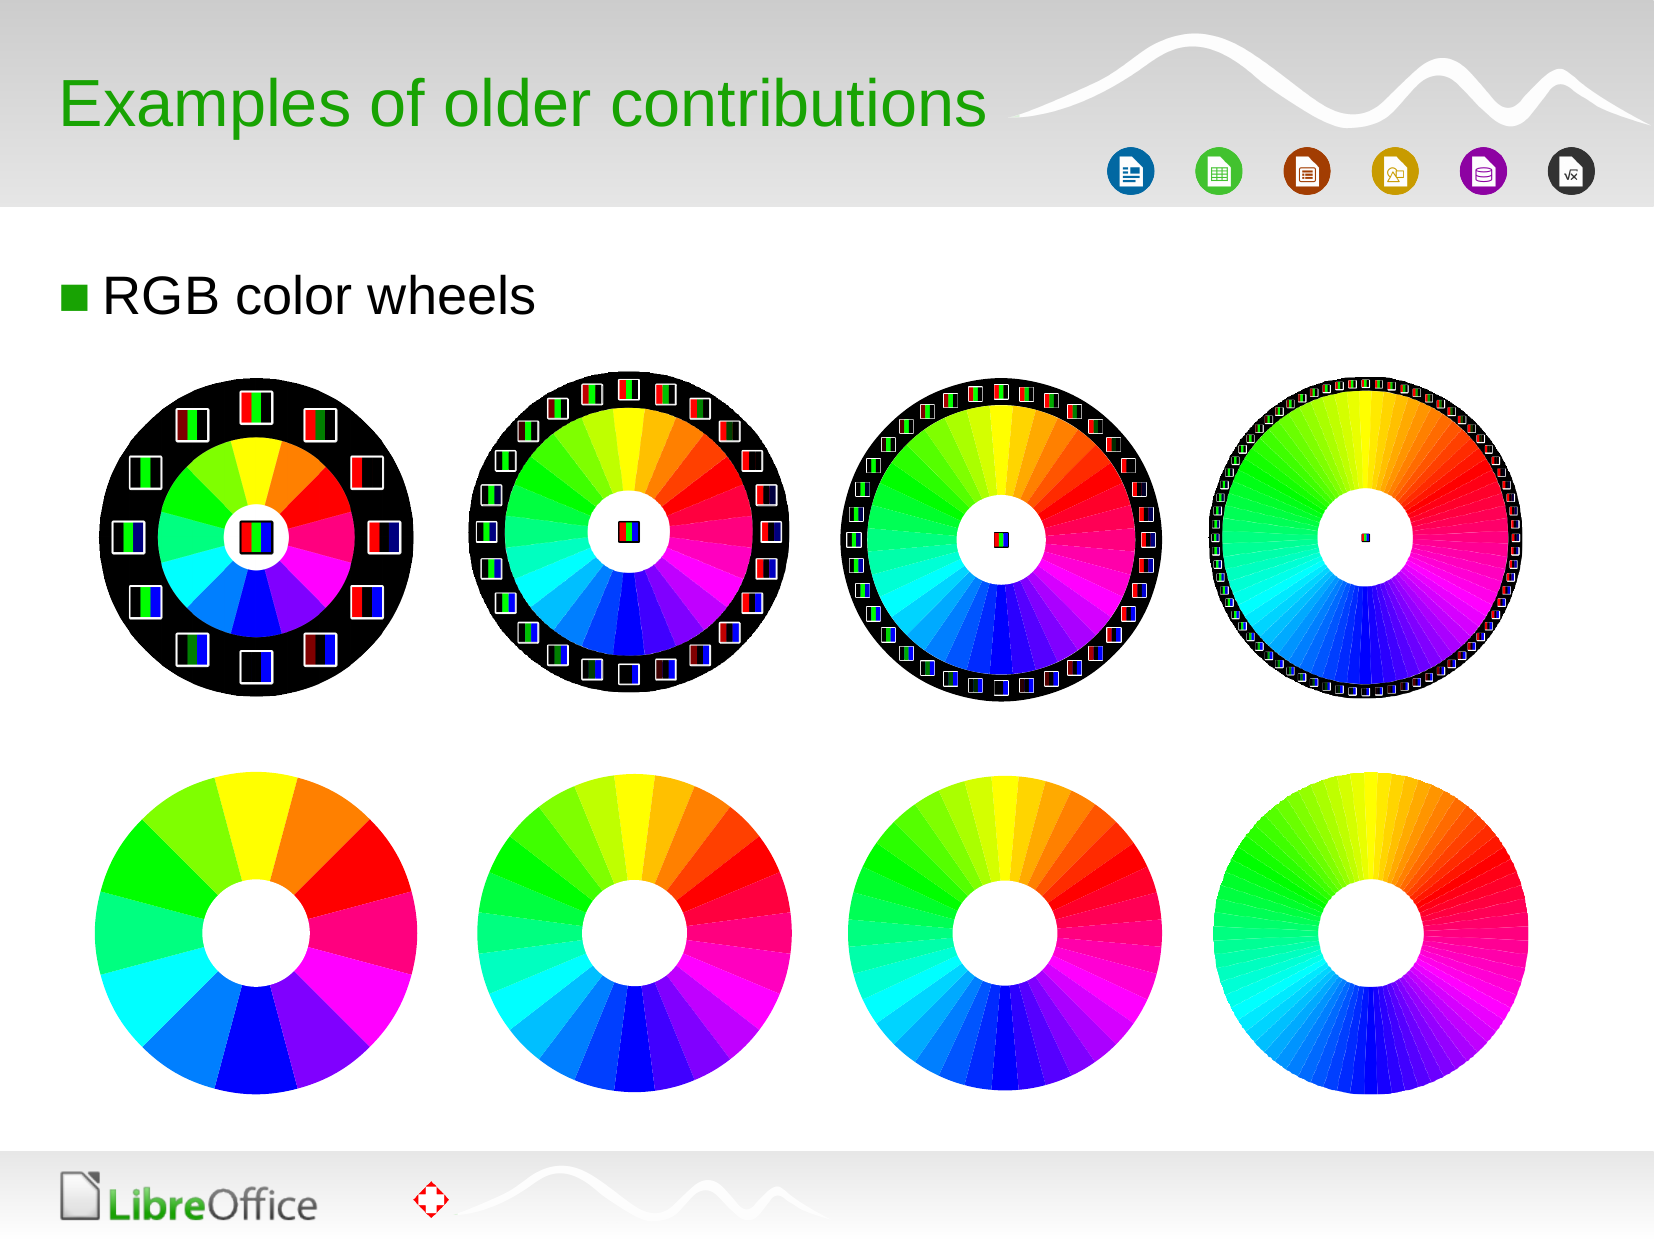

# Examples of older contributions
RGB color wheels